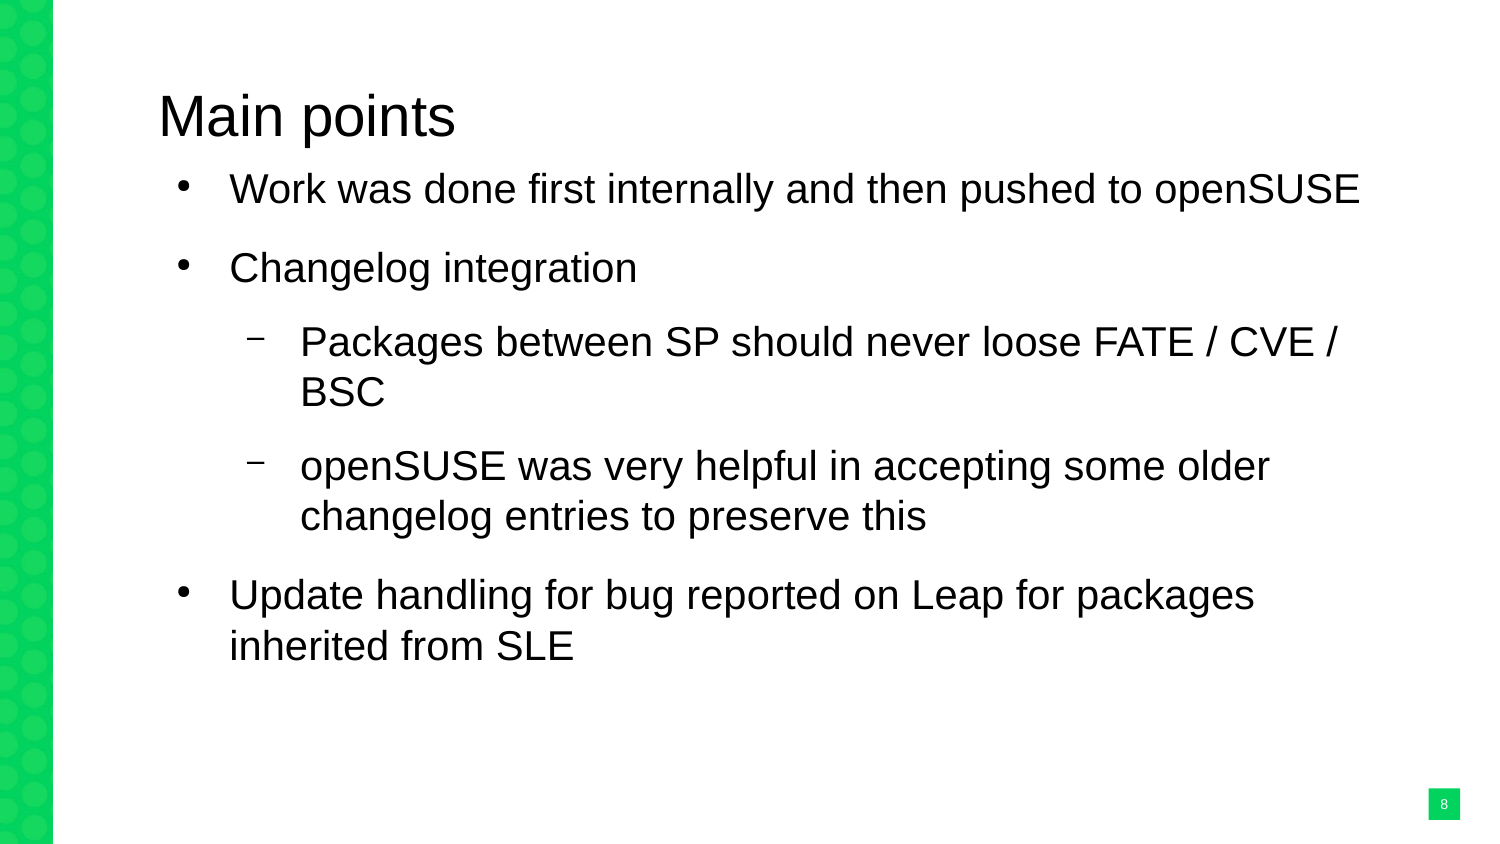

# Main points
Work was done first internally and then pushed to openSUSE
Changelog integration
Packages between SP should never loose FATE / CVE / BSC
openSUSE was very helpful in accepting some older changelog entries to preserve this
Update handling for bug reported on Leap for packages inherited from SLE